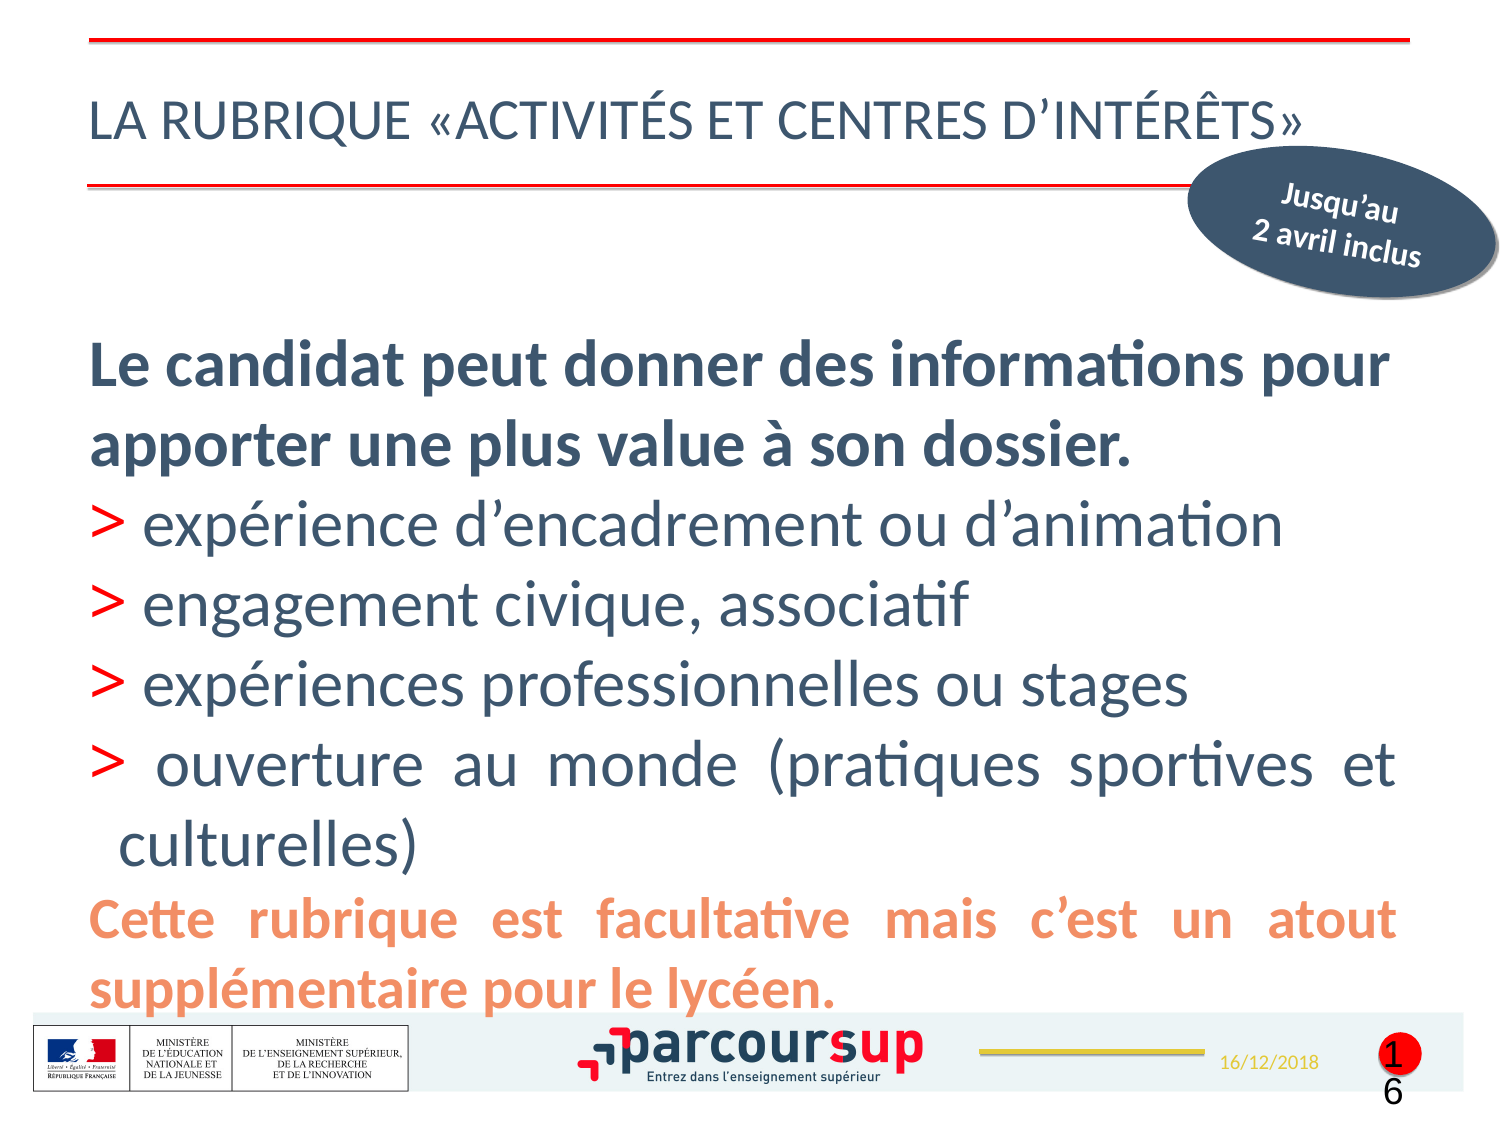

LA rubrique «Activités et centres d’intérêts»
Jusqu’au
2 avril inclus
Le candidat peut donner des informations pour apporter une plus value à son dossier.
 expérience d’encadrement ou d’animation
 engagement civique, associatif
 expériences professionnelles ou stages
 ouverture au monde (pratiques sportives et culturelles)
Cette rubrique est facultative mais c’est un atout supplémentaire pour le lycéen.